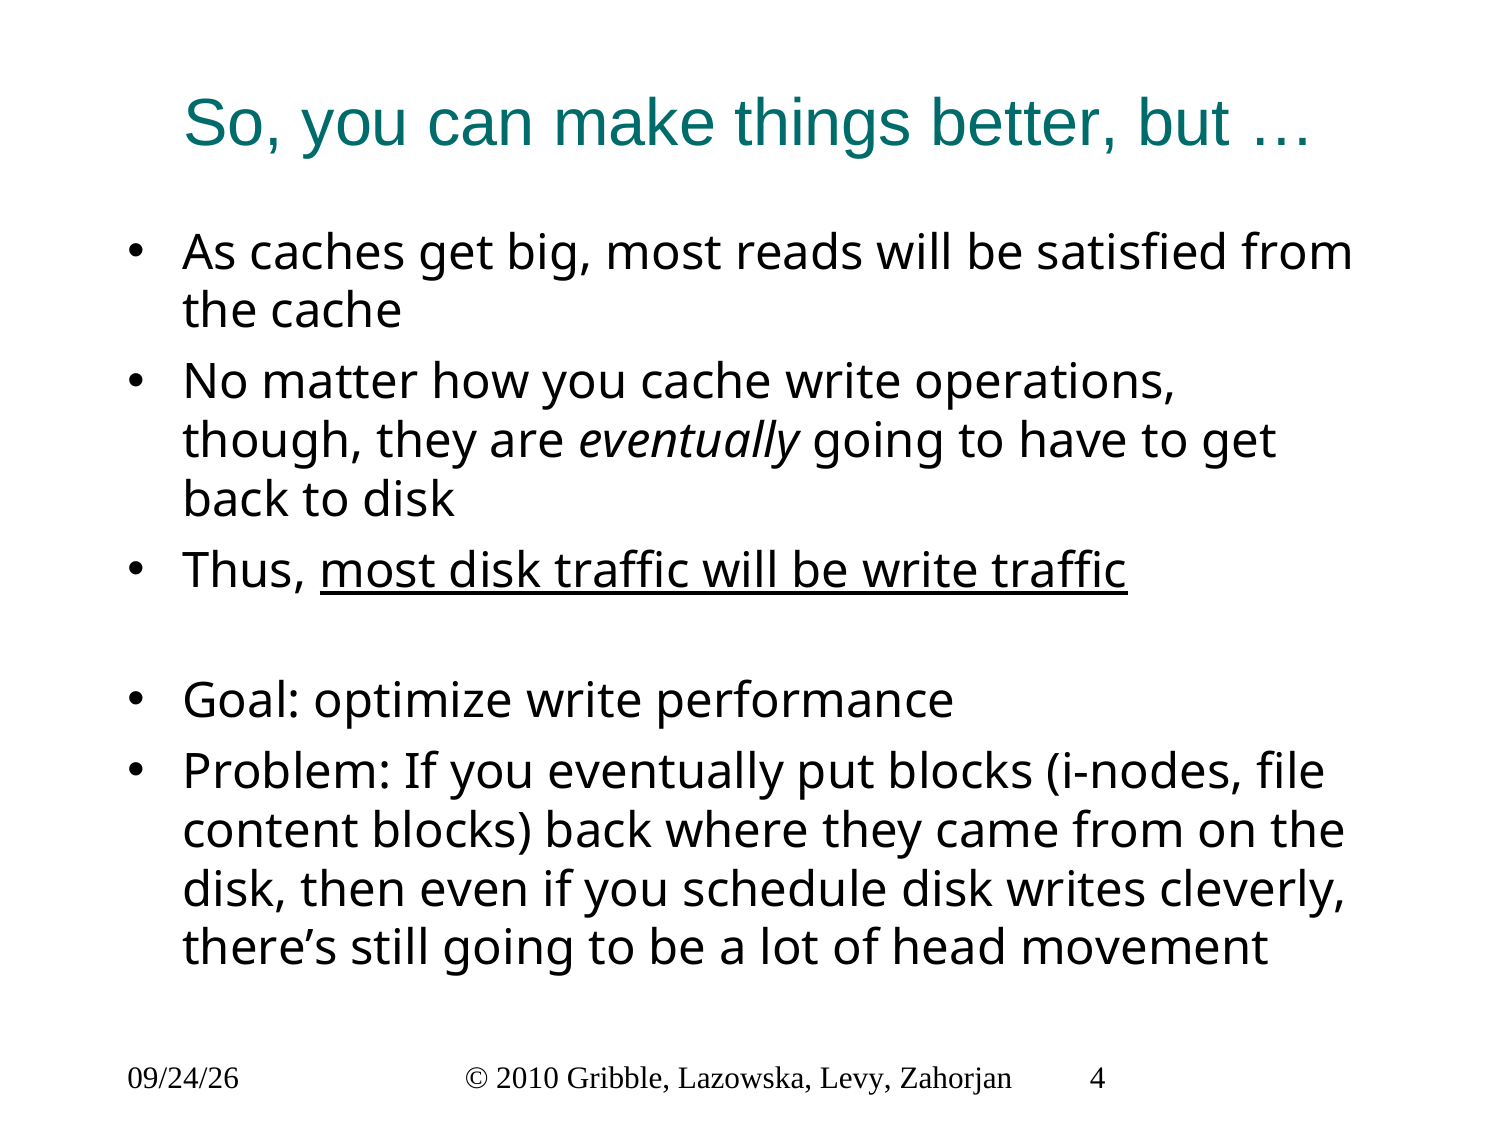

# So, you can make things better, but …
As caches get big, most reads will be satisfied from the cache
No matter how you cache write operations, though, they are eventually going to have to get back to disk
Thus, most disk traffic will be write traffic
Goal: optimize write performance
Problem: If you eventually put blocks (i-nodes, file content blocks) back where they came from on the disk, then even if you schedule disk writes cleverly, there’s still going to be a lot of head movement
4